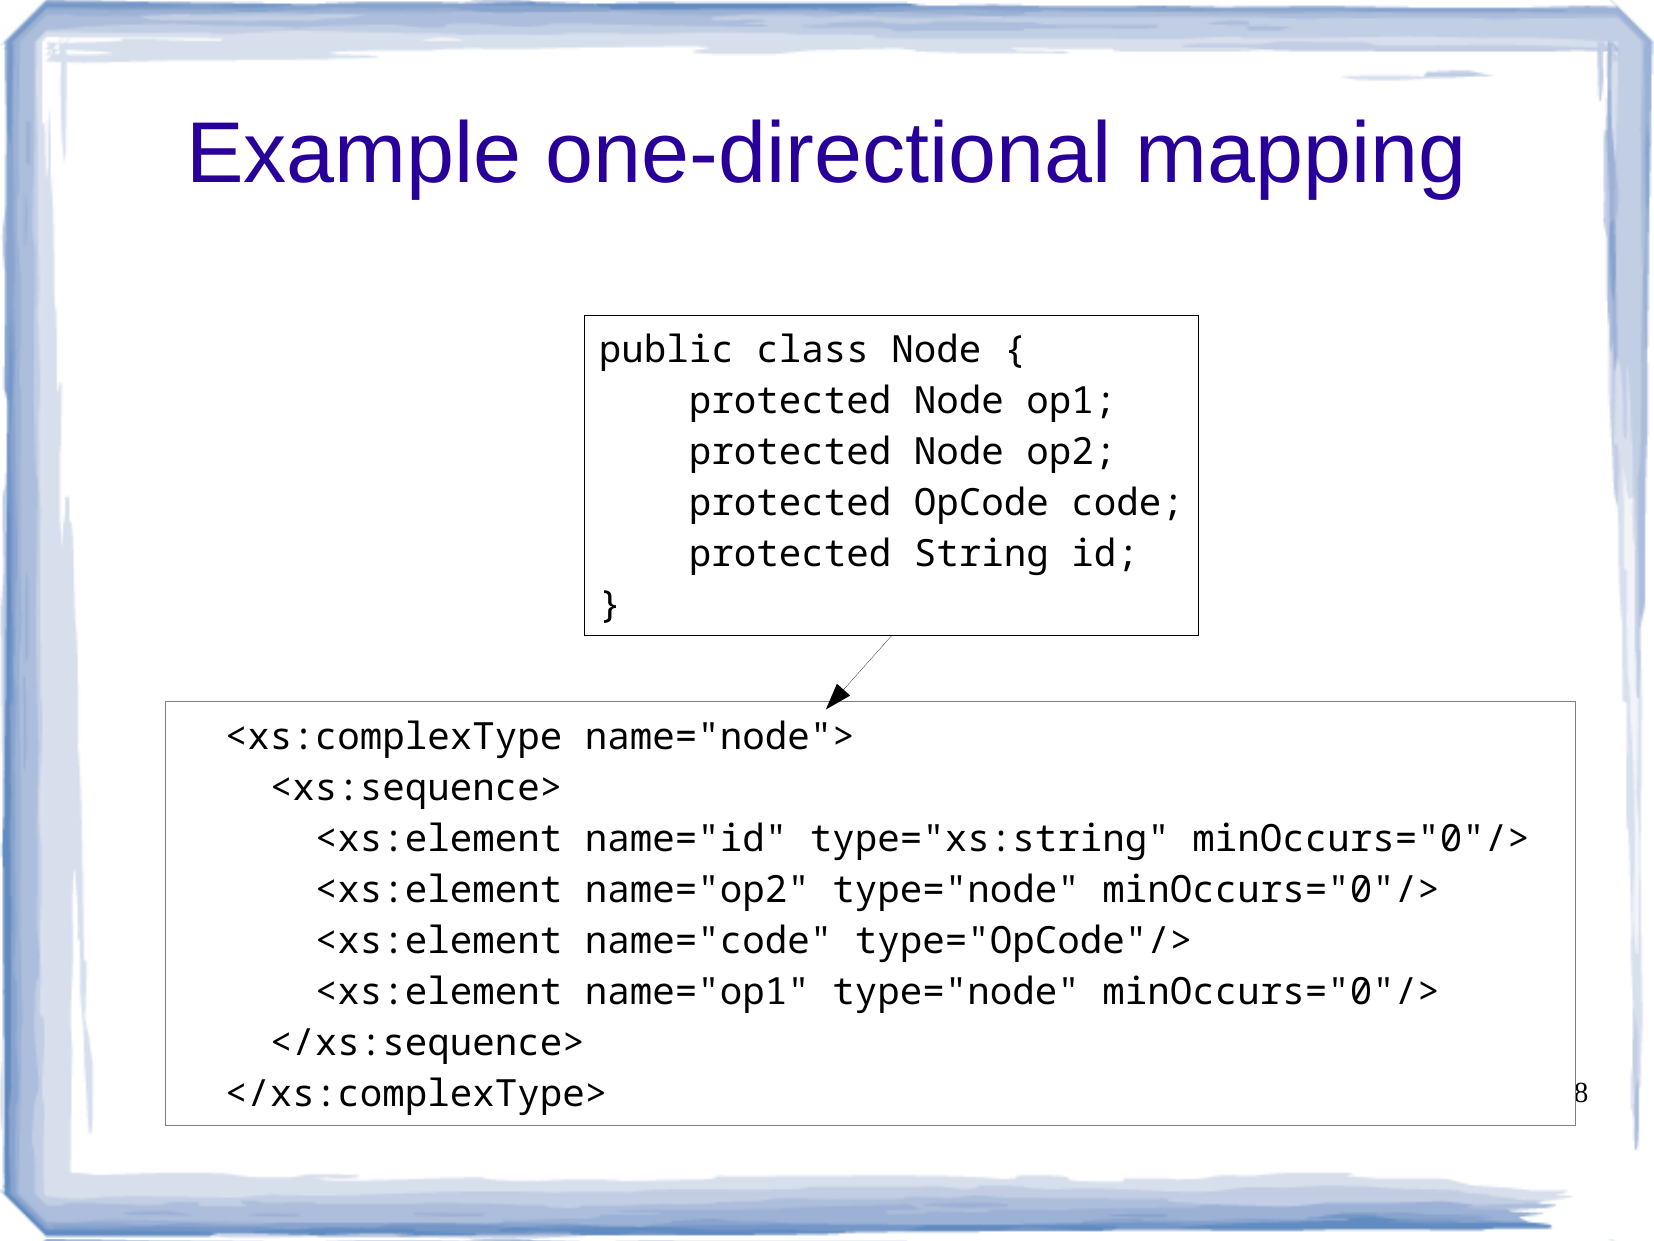

# Example one-directional mapping
public class Node {
 protected Node op1;
 protected Node op2;
 protected OpCode code;
 protected String id;
}
 <xs:complexType name="node">
 <xs:sequence>
 <xs:element name="id" type="xs:string" minOccurs="0"/>
 <xs:element name="op2" type="node" minOccurs="0"/>
 <xs:element name="code" type="OpCode"/>
 <xs:element name="op1" type="node" minOccurs="0"/>
 </xs:sequence>
 </xs:complexType>
8